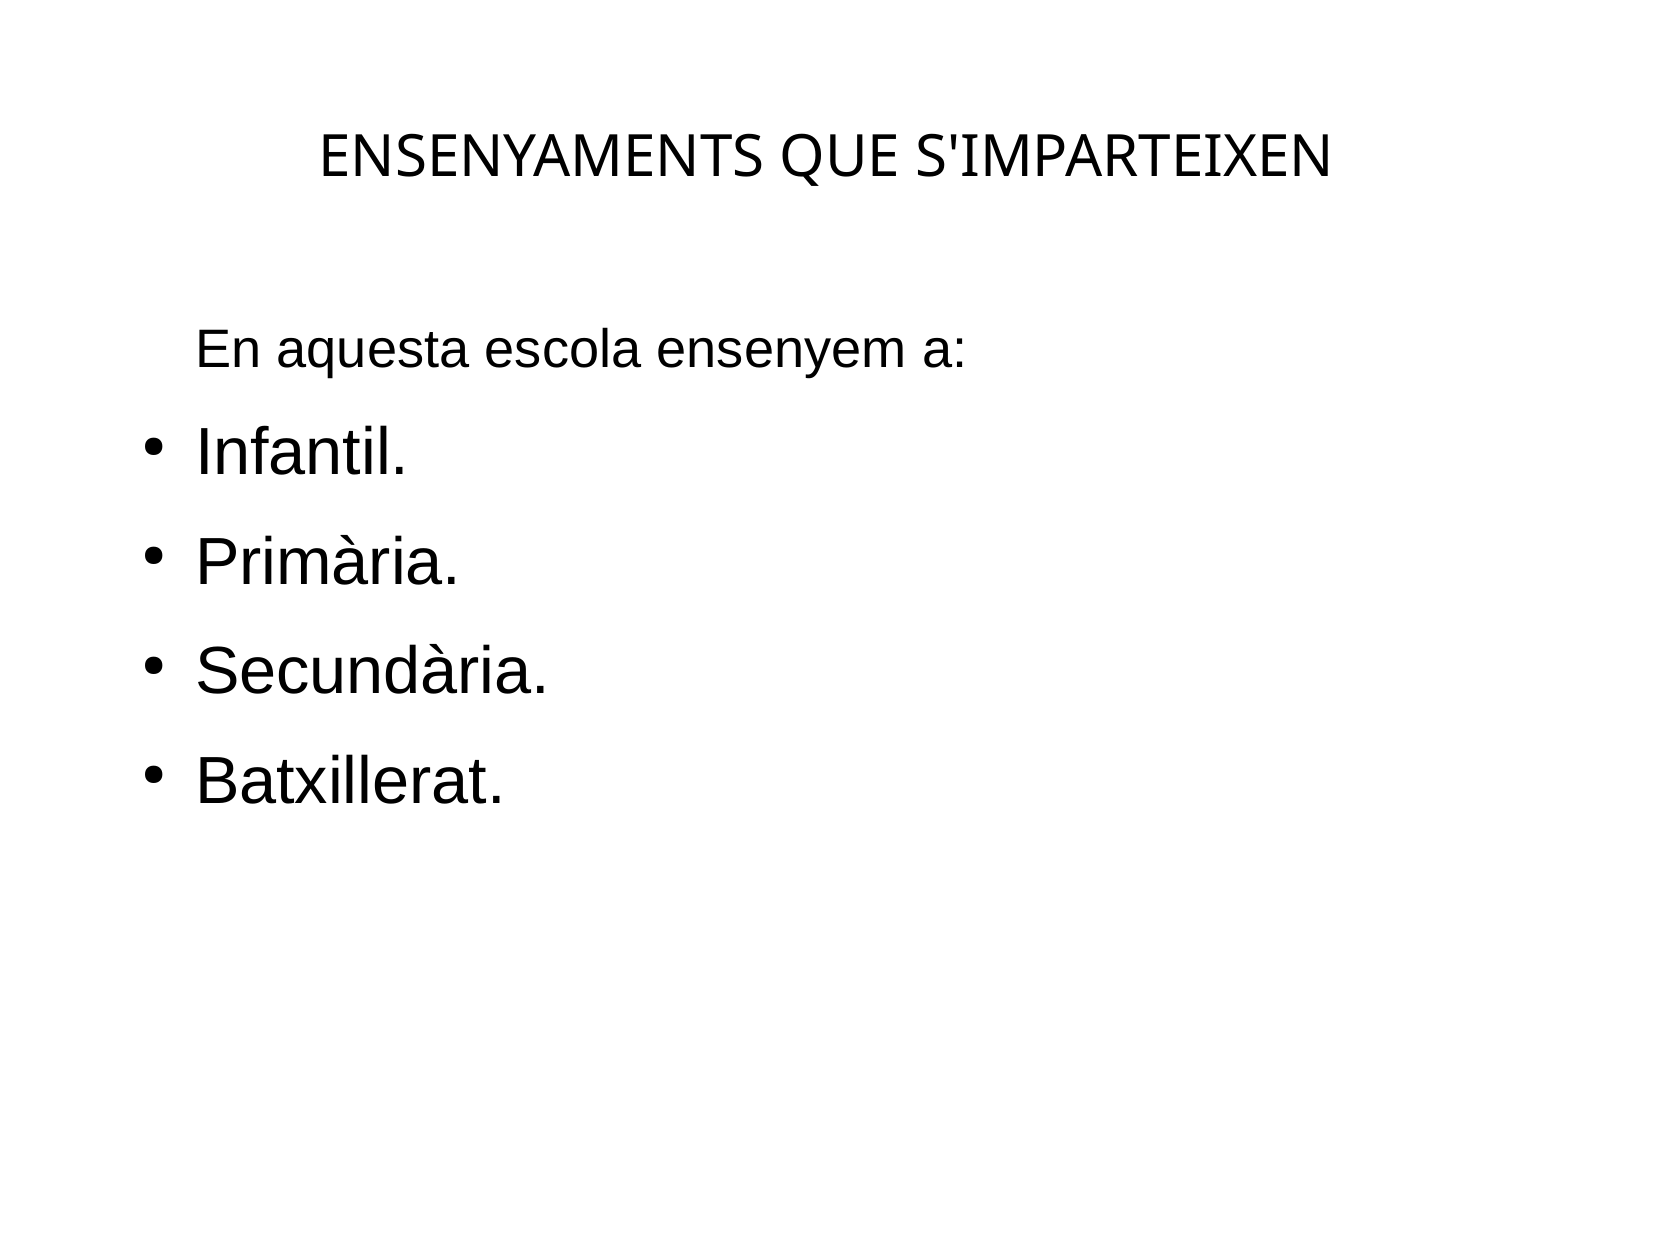

# ENSENYAMENTS QUE S'IMPARTEIXEN
En aquesta escola ensenyem a:
Infantil.
Primària.
Secundària.
Batxillerat.